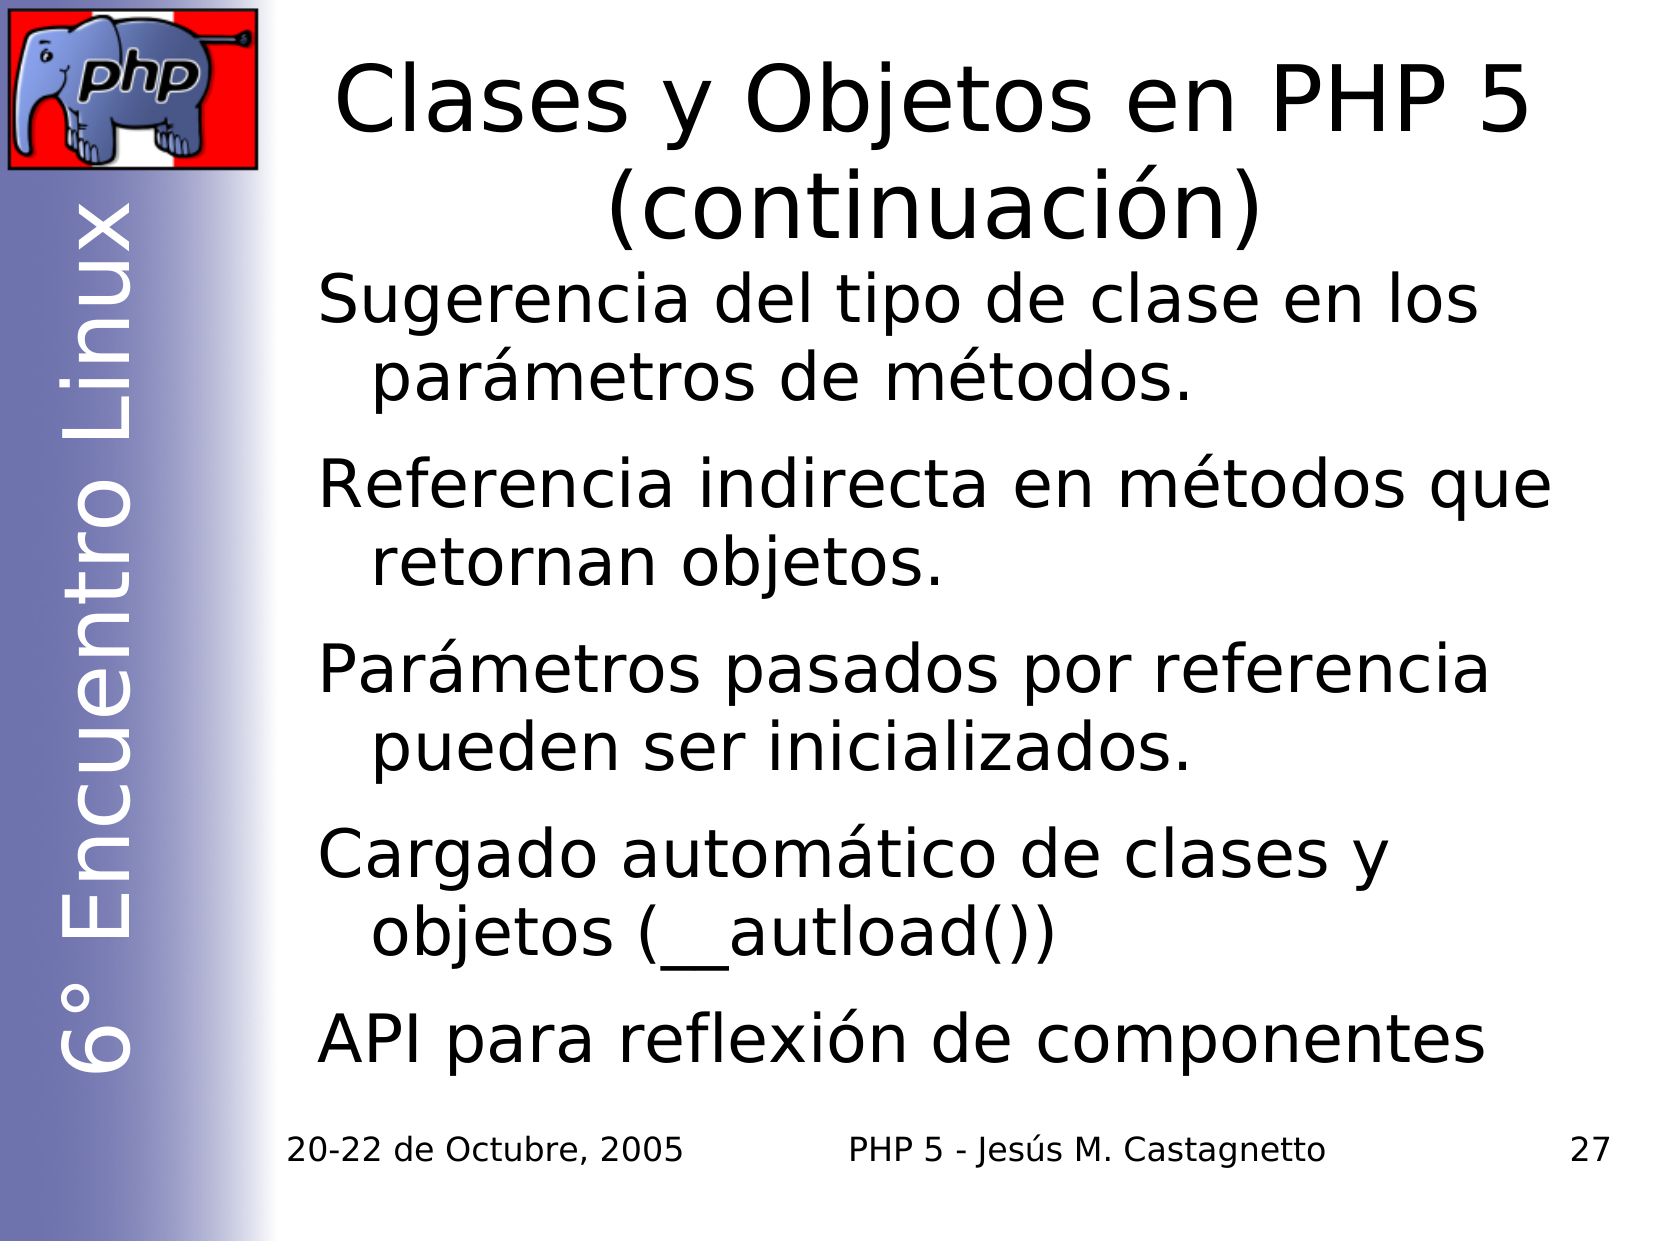

# Clases y Objetos en PHP 5 (continuación)
Sugerencia del tipo de clase en los parámetros de métodos.
Referencia indirecta en métodos que retornan objetos.
Parámetros pasados por referencia pueden ser inicializados.
Cargado automático de clases y objetos (__autload())
API para reflexión de componentes
20-22 de Octubre, 2005
PHP 5 - Jesús M. Castagnetto
27